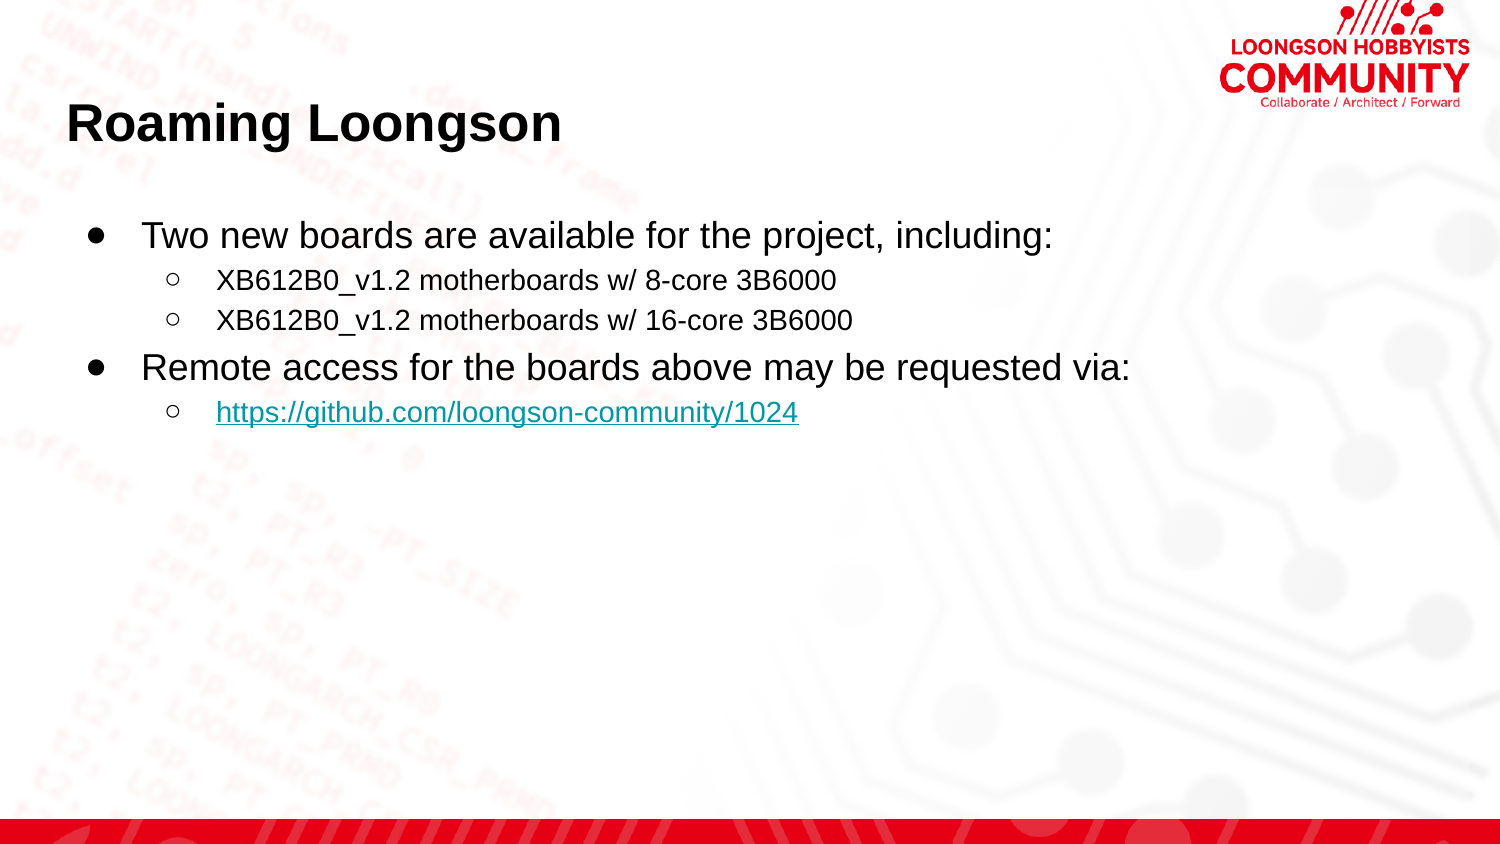

# Roaming Loongson
Two new boards are available for the project, including:
XB612B0_v1.2 motherboards w/ 8-core 3B6000
XB612B0_v1.2 motherboards w/ 16-core 3B6000
Remote access for the boards above may be requested via:
https://github.com/loongson-community/1024